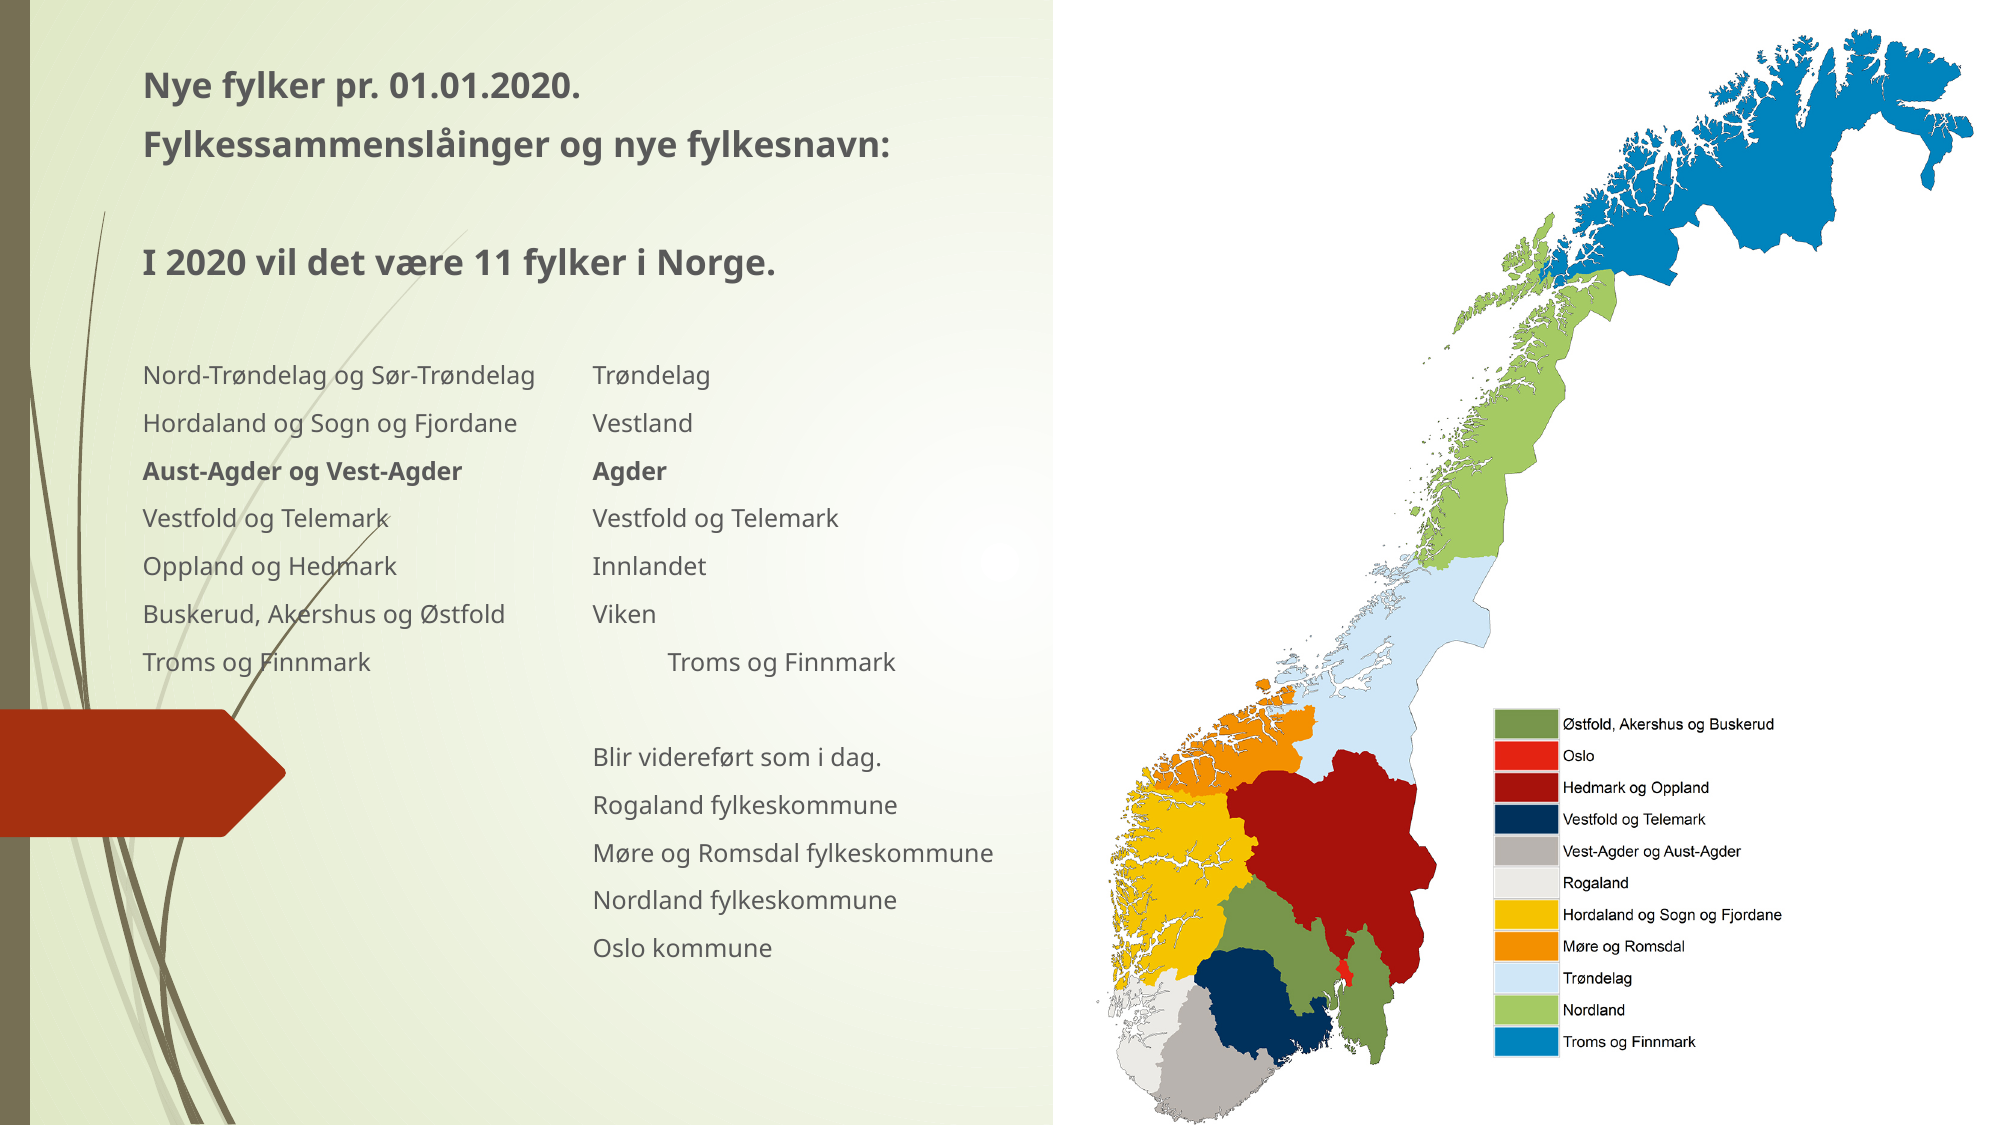

# Nye fylker pr. 01.01.2020.
Fylkessammenslåinger og nye fylkesnavn:
I 2020 vil det være 11 fylker i Norge.
Nord-Trøndelag og Sør-Trøndelag	Trøndelag
Hordaland og Sogn og Fjordane	Vestland
Aust-Agder og Vest-Agder		Agder
Vestfold og Telemark			Vestfold og Telemark
Oppland og Hedmark			Innlandet
Buskerud, Akershus og Østfold		Viken
Troms og Finnmark				Troms og Finnmark
						Blir videreført som i dag.
						Rogaland fylkeskommune
						Møre og Romsdal fylkeskommune
						Nordland fylkeskommune
						Oslo kommune